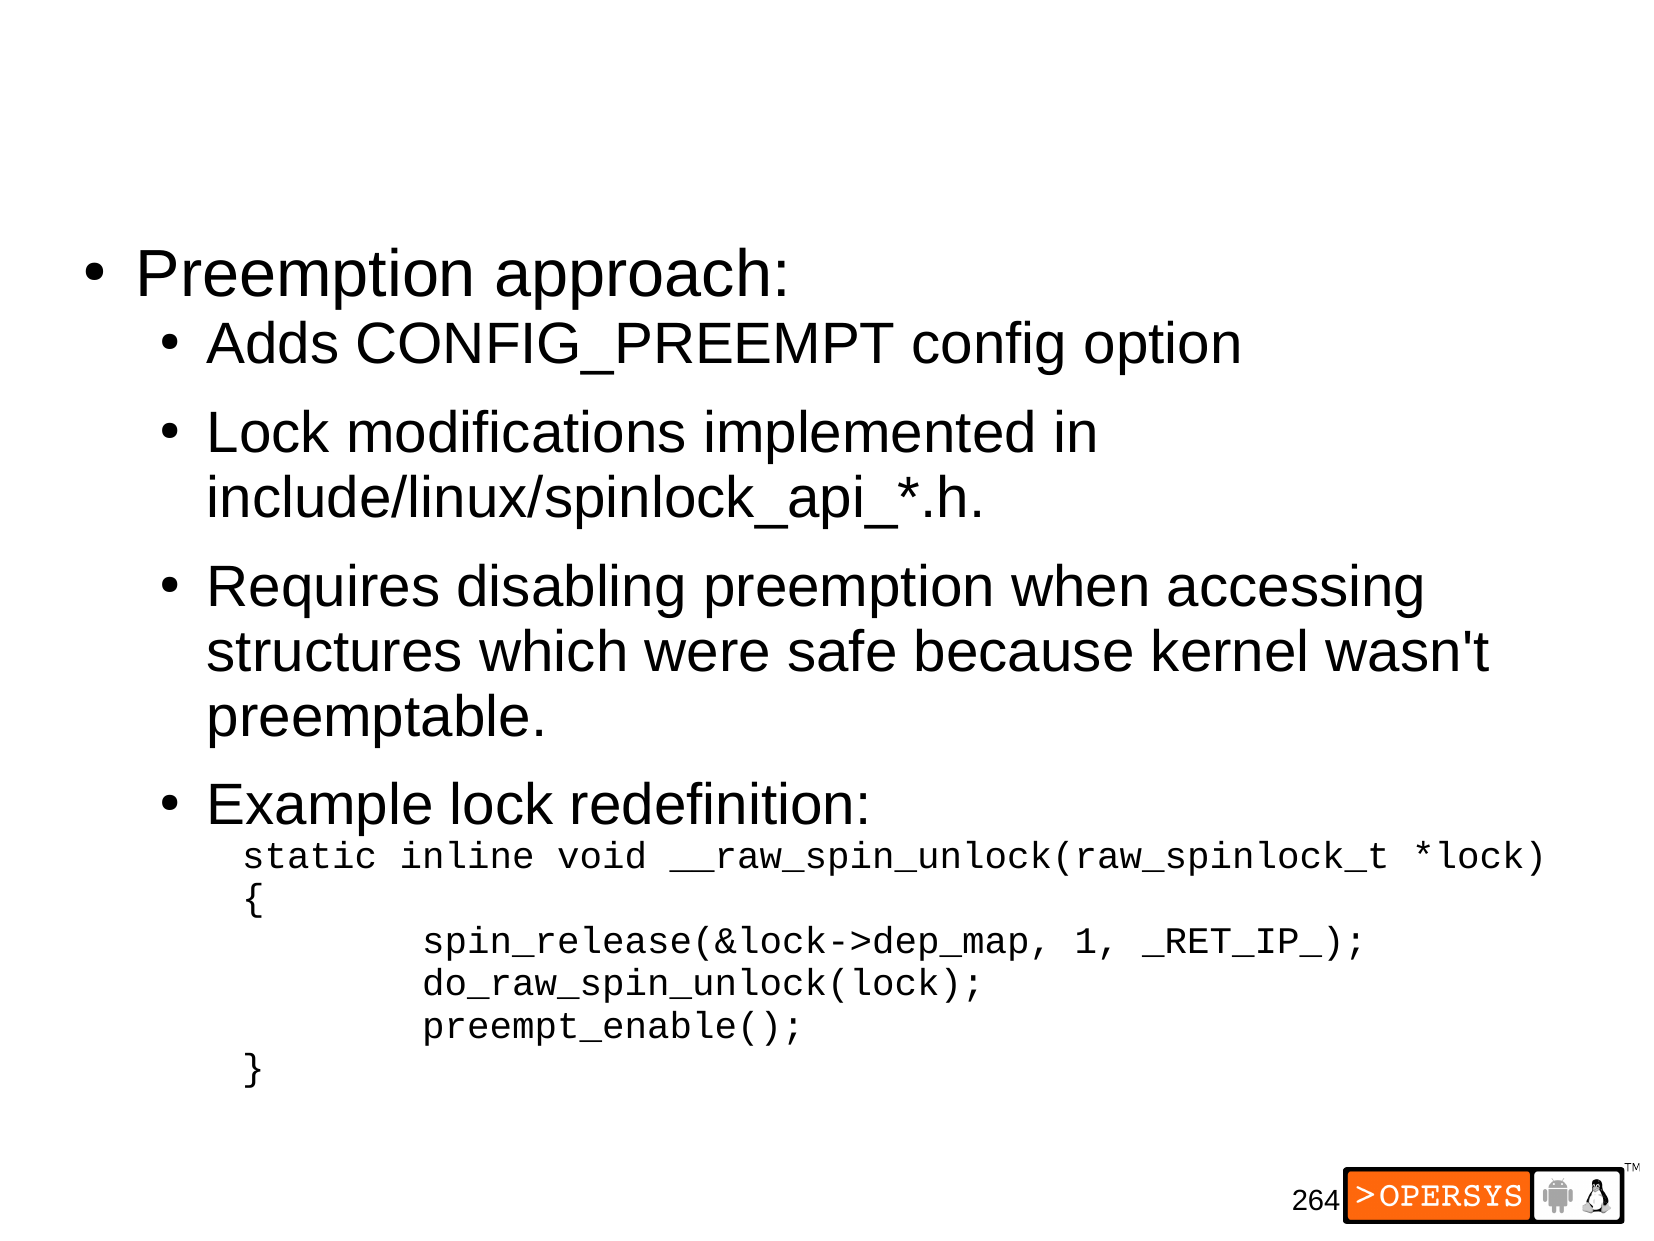

# Preemption approach:
Adds CONFIG_PREEMPT config option
Lock modifications implemented in include/linux/spinlock_api_*.h.
Requires disabling preemption when accessing structures which were safe because kernel wasn't preemptable.
Example lock redefinition:
static inline void __raw_spin_unlock(raw_spinlock_t *lock)
{
 spin_release(&lock->dep_map, 1, _RET_IP_);
 do_raw_spin_unlock(lock);
 preempt_enable();
}